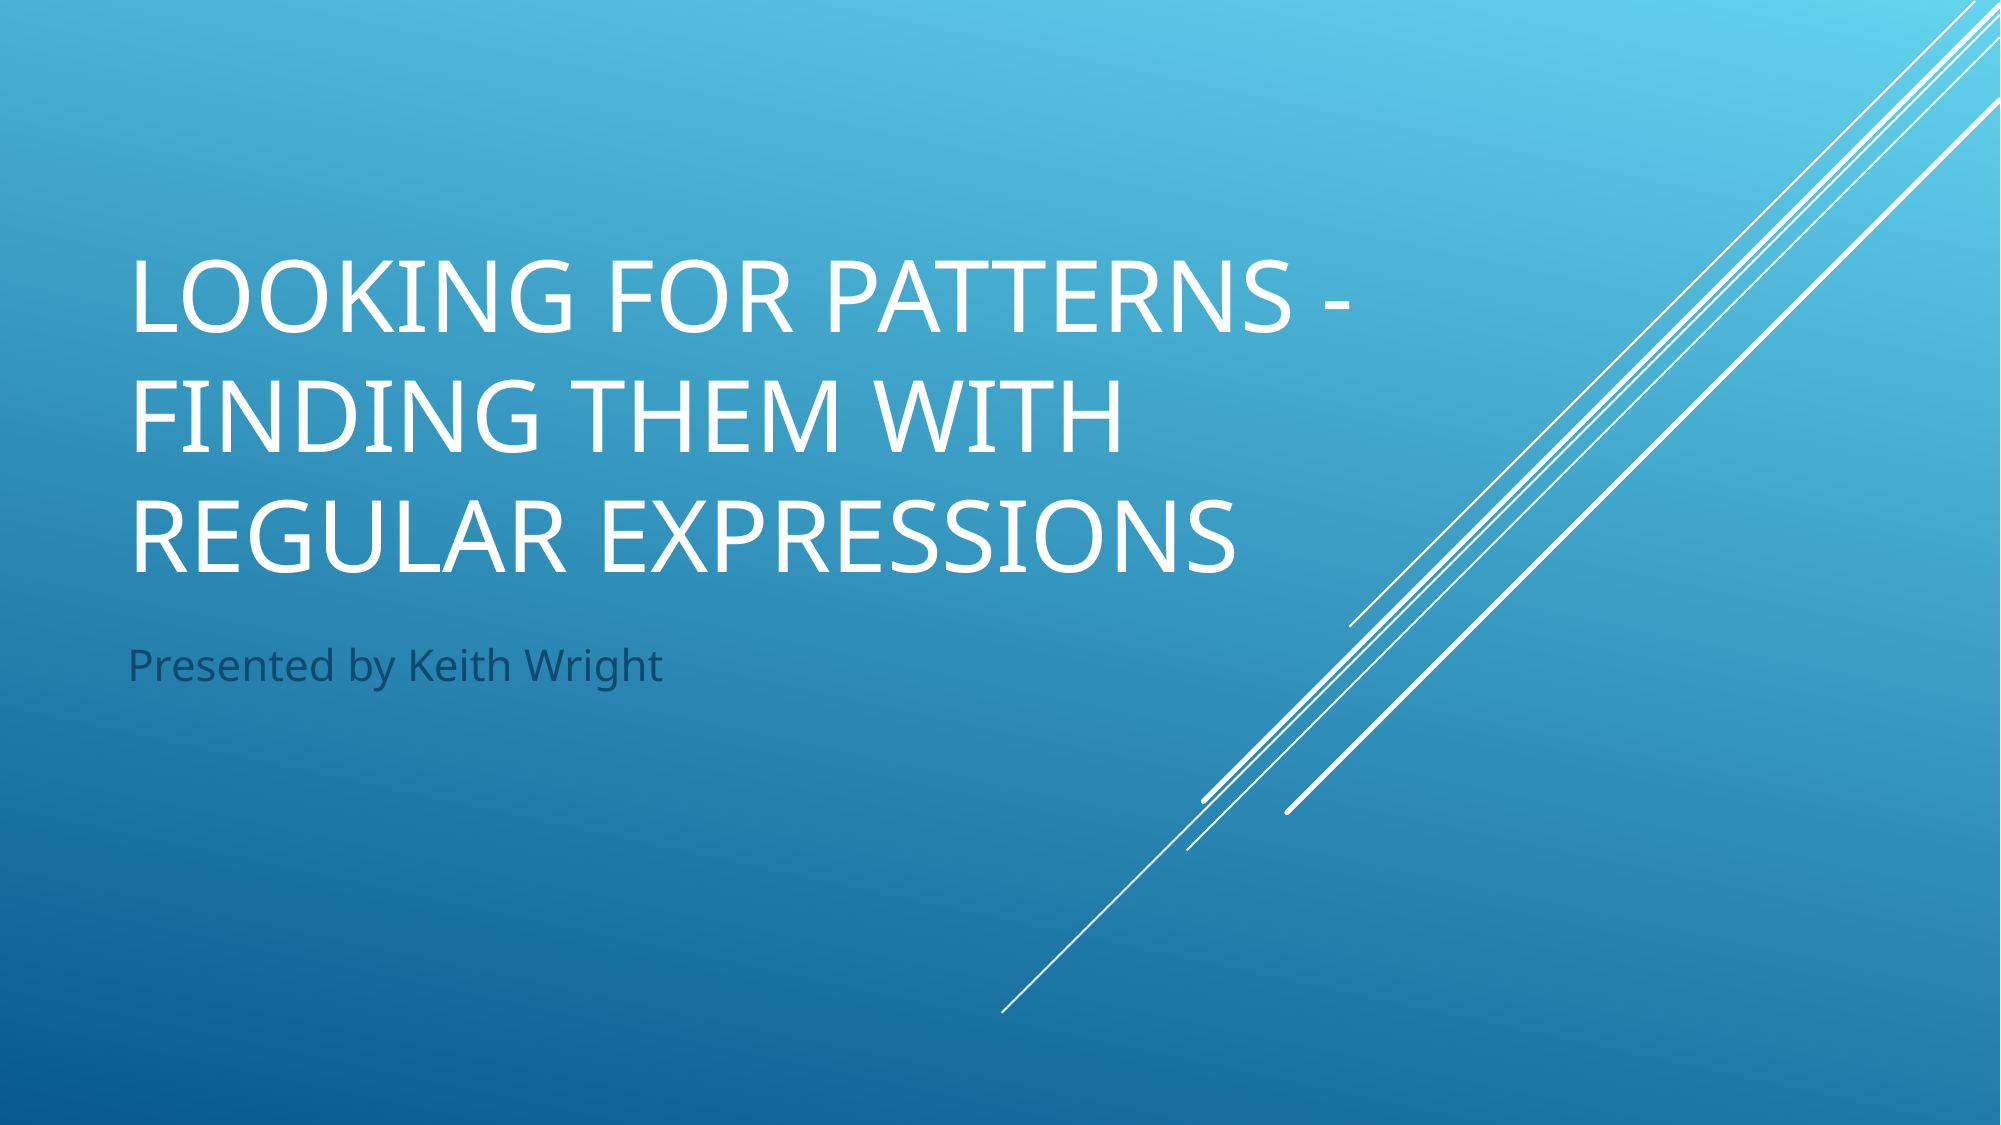

# Looking for Patterns - Finding them with Regular Expressions
Presented by Keith Wright